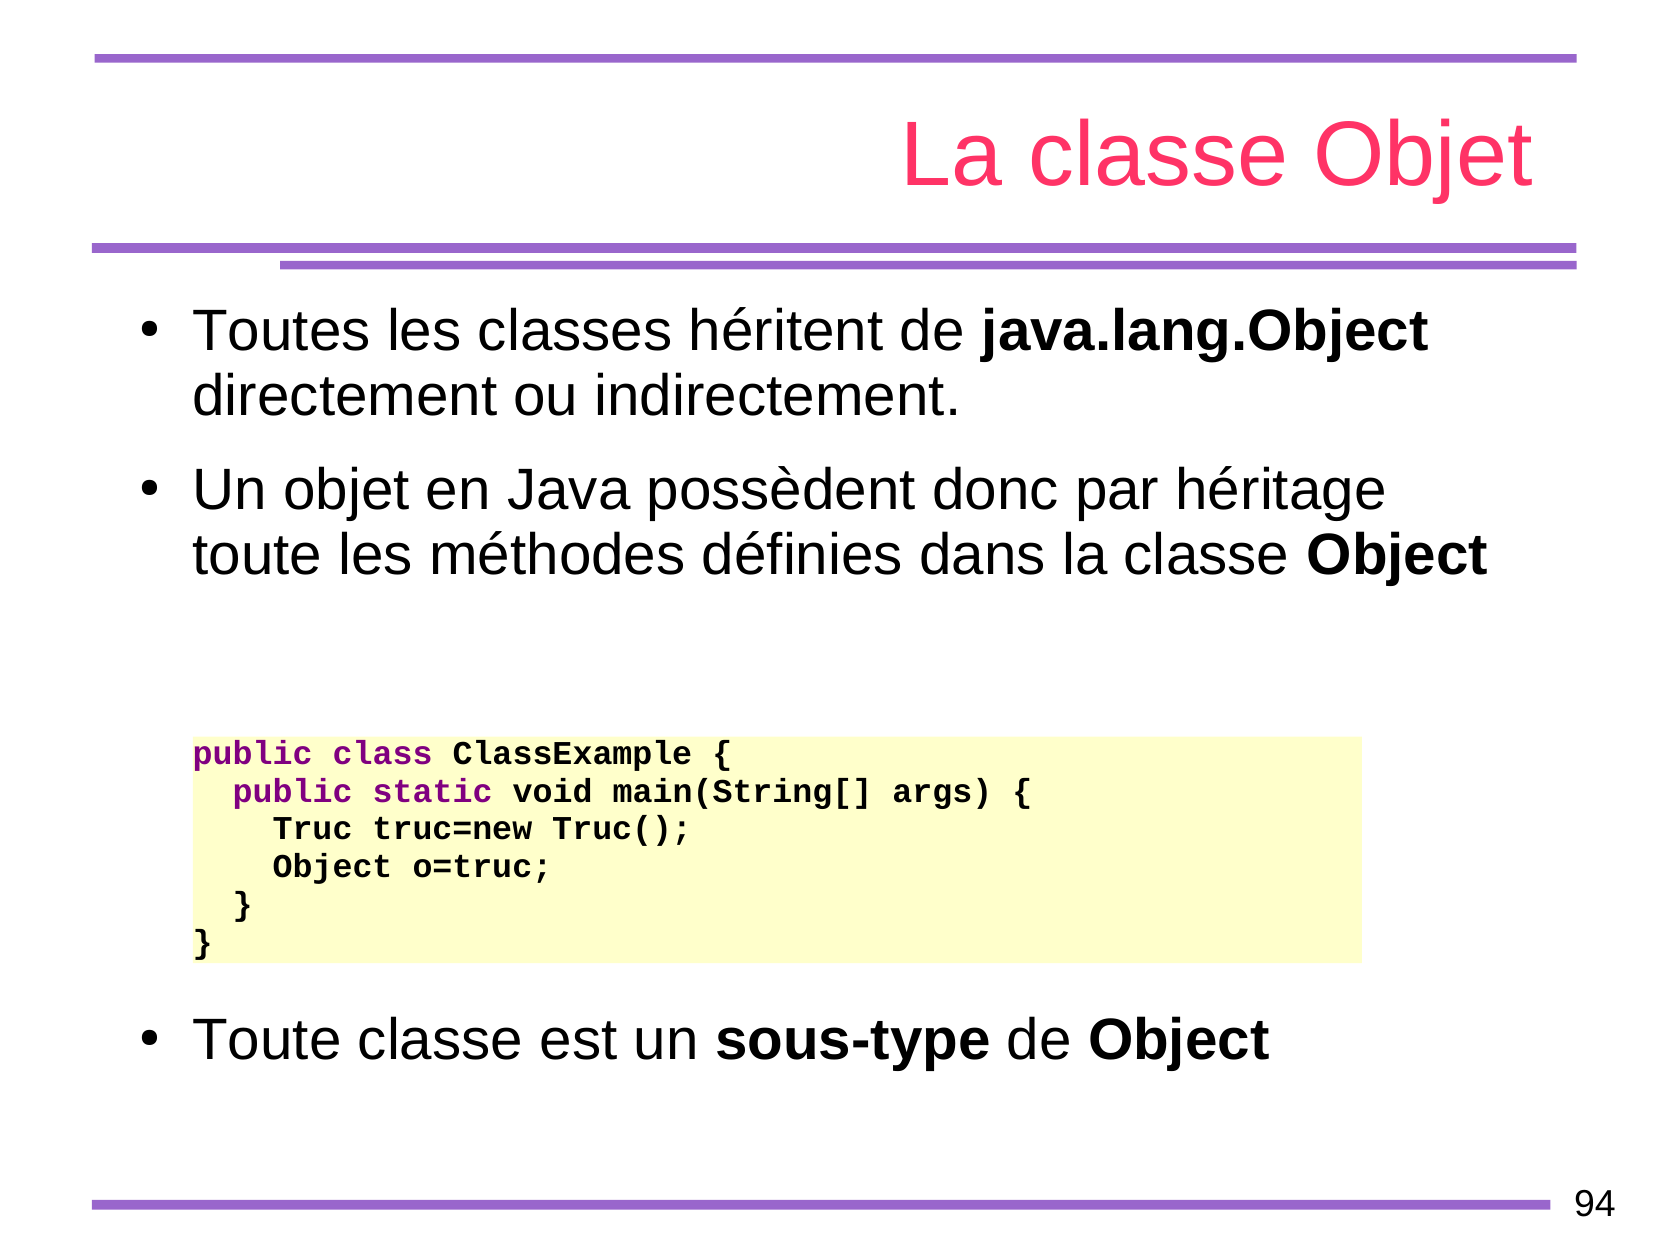

# La classe Objet
Toutes les classes héritent de java.lang.Object directement ou indirectement.
Un objet en Java possèdent donc par héritage toute les méthodes définies dans la classe Object
Toute classe est un sous-type de Object
public class ClassExample {
 public static void main(String[] args) {
 Truc truc=new Truc();
 Object o=truc;
 }
}